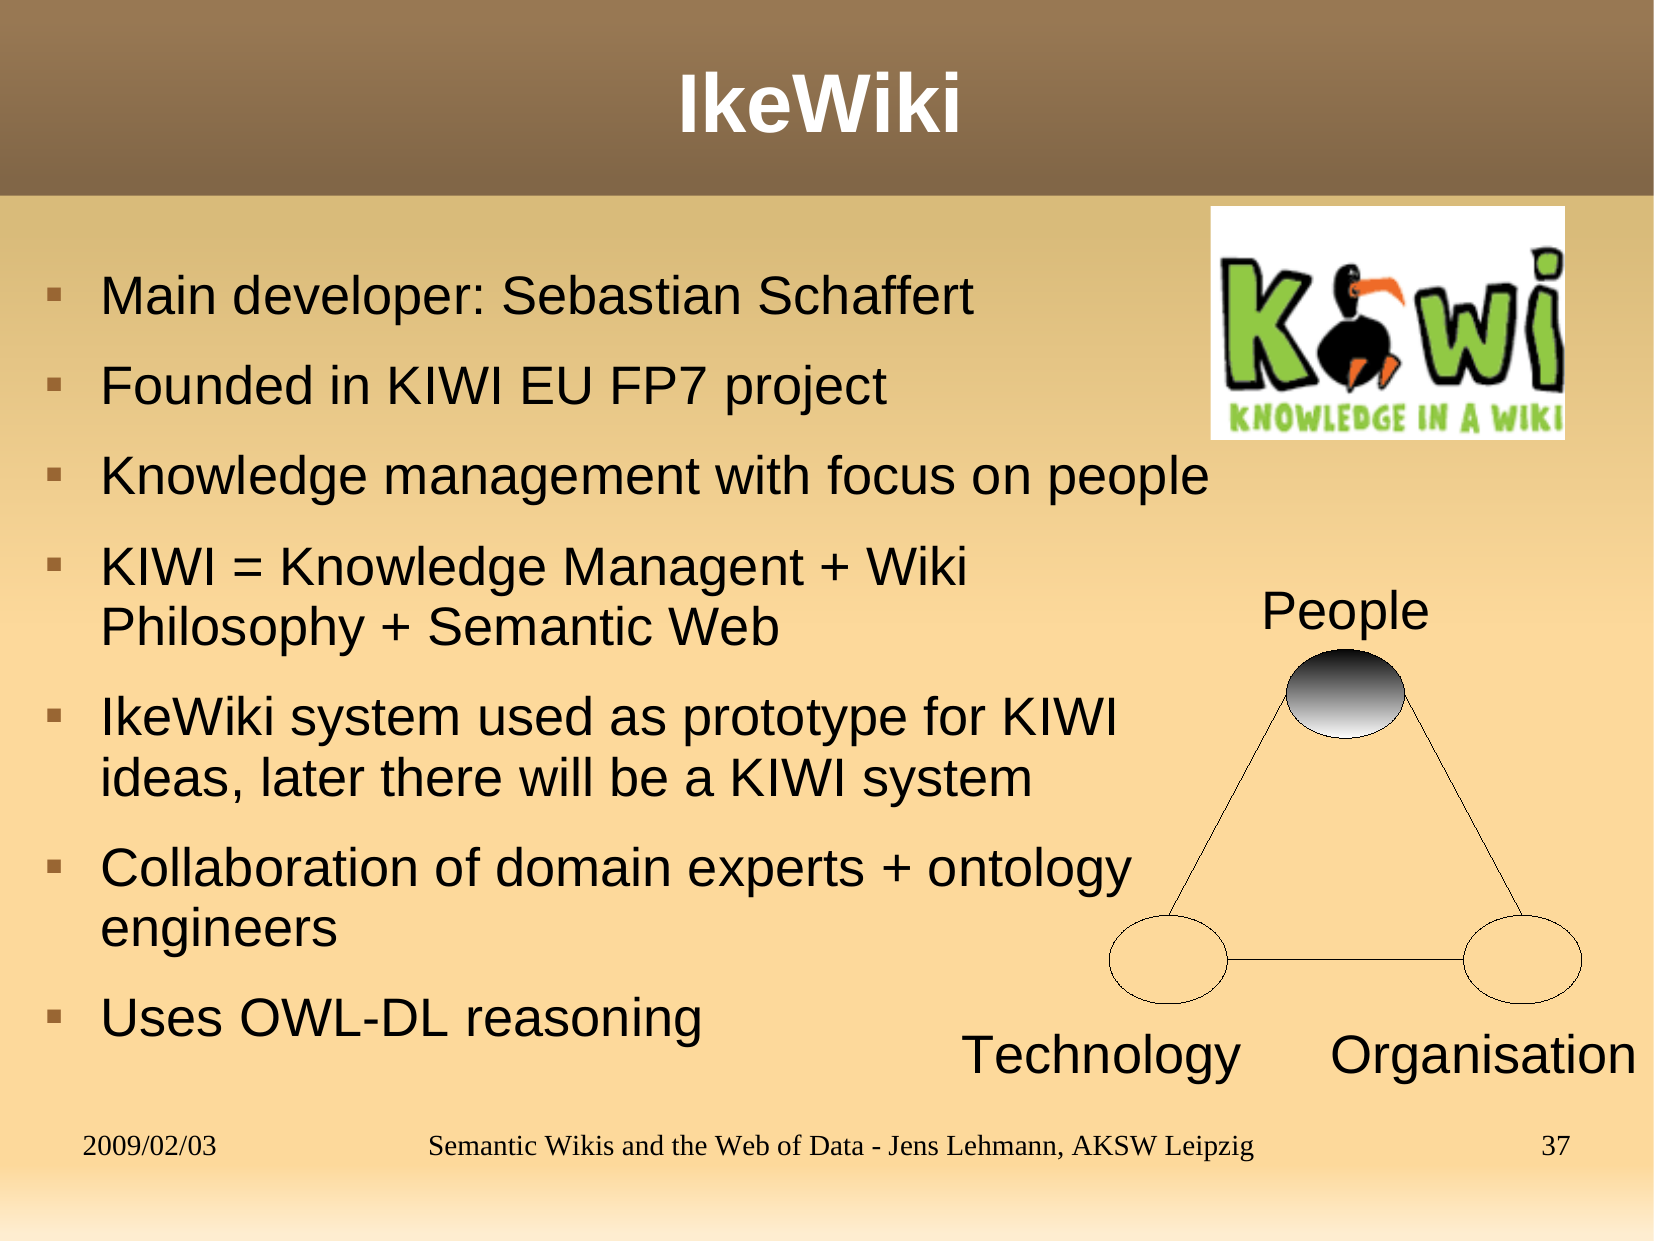

# IkeWiki
Main developer: Sebastian Schaffert
Founded in KIWI EU FP7 project
Knowledge management with focus on people
KIWI = Knowledge Managent + Wiki Philosophy + Semantic Web
IkeWiki system used as prototype for KIWI ideas, later there will be a KIWI system
Collaboration of domain experts + ontology engineers
Uses OWL-DL reasoning
People
Technology
Organisation
2009/02/03
Semantic Wikis and the Web of Data - Jens Lehmann, AKSW Leipzig
37